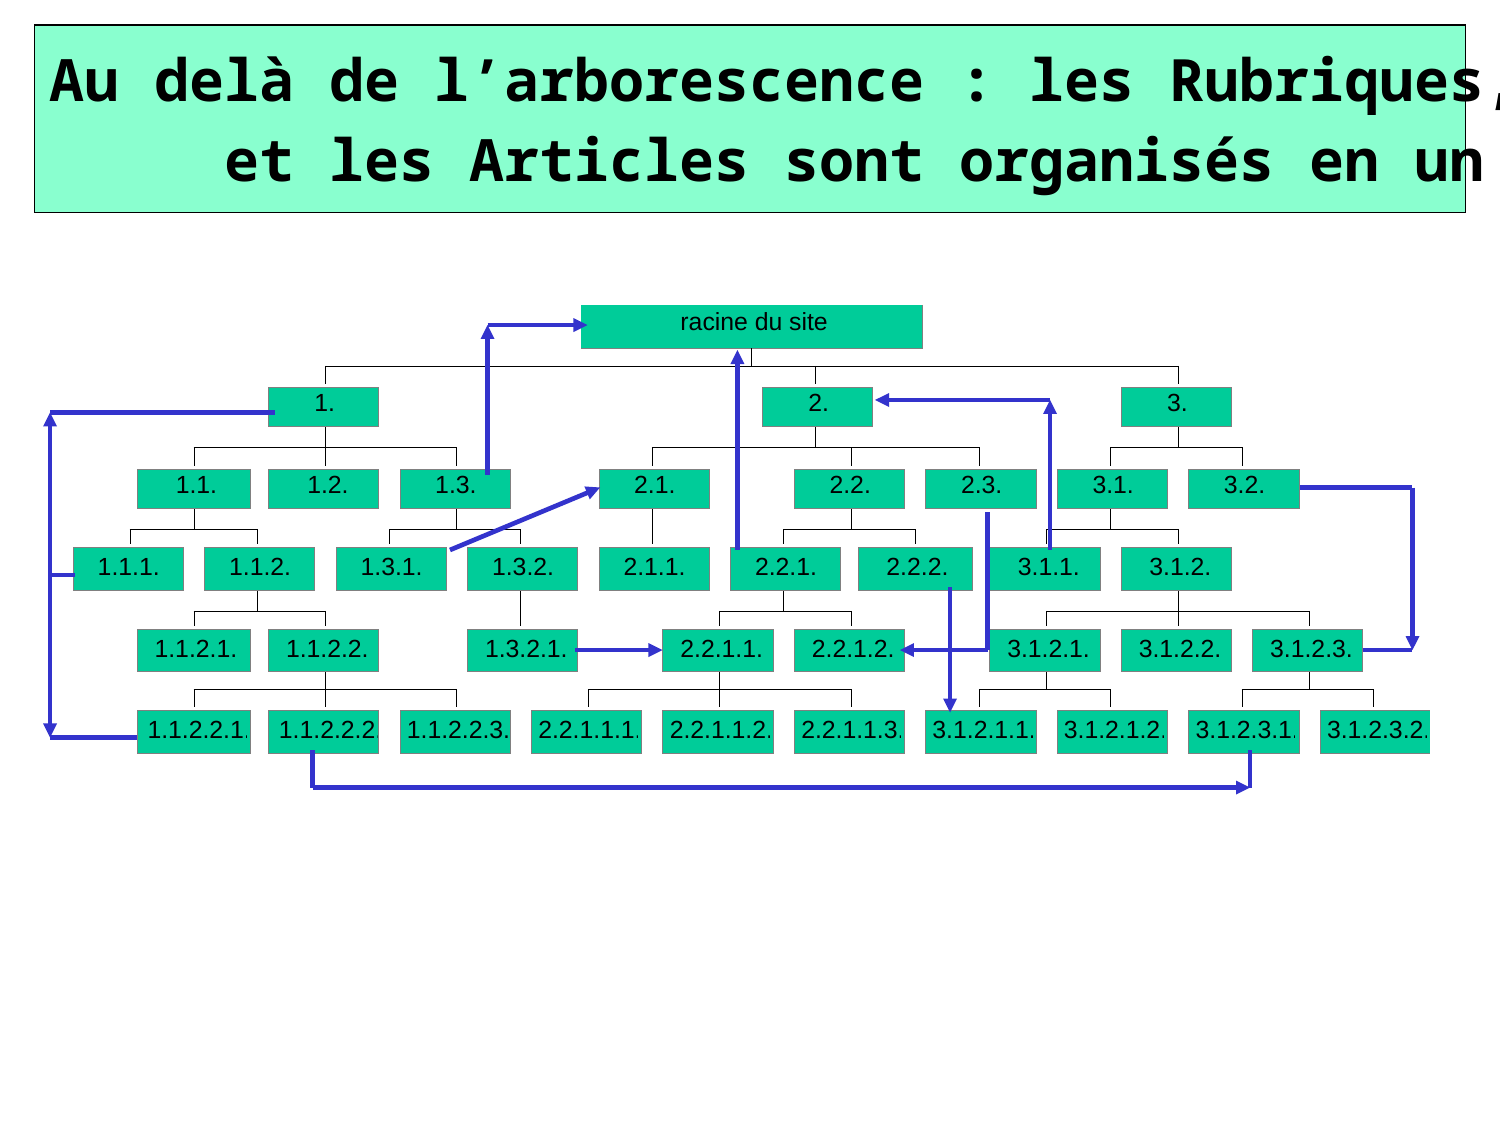

Au delà de l’arborescence : les Rubriques, les Brèves
et les Articles sont organisés en un réseau